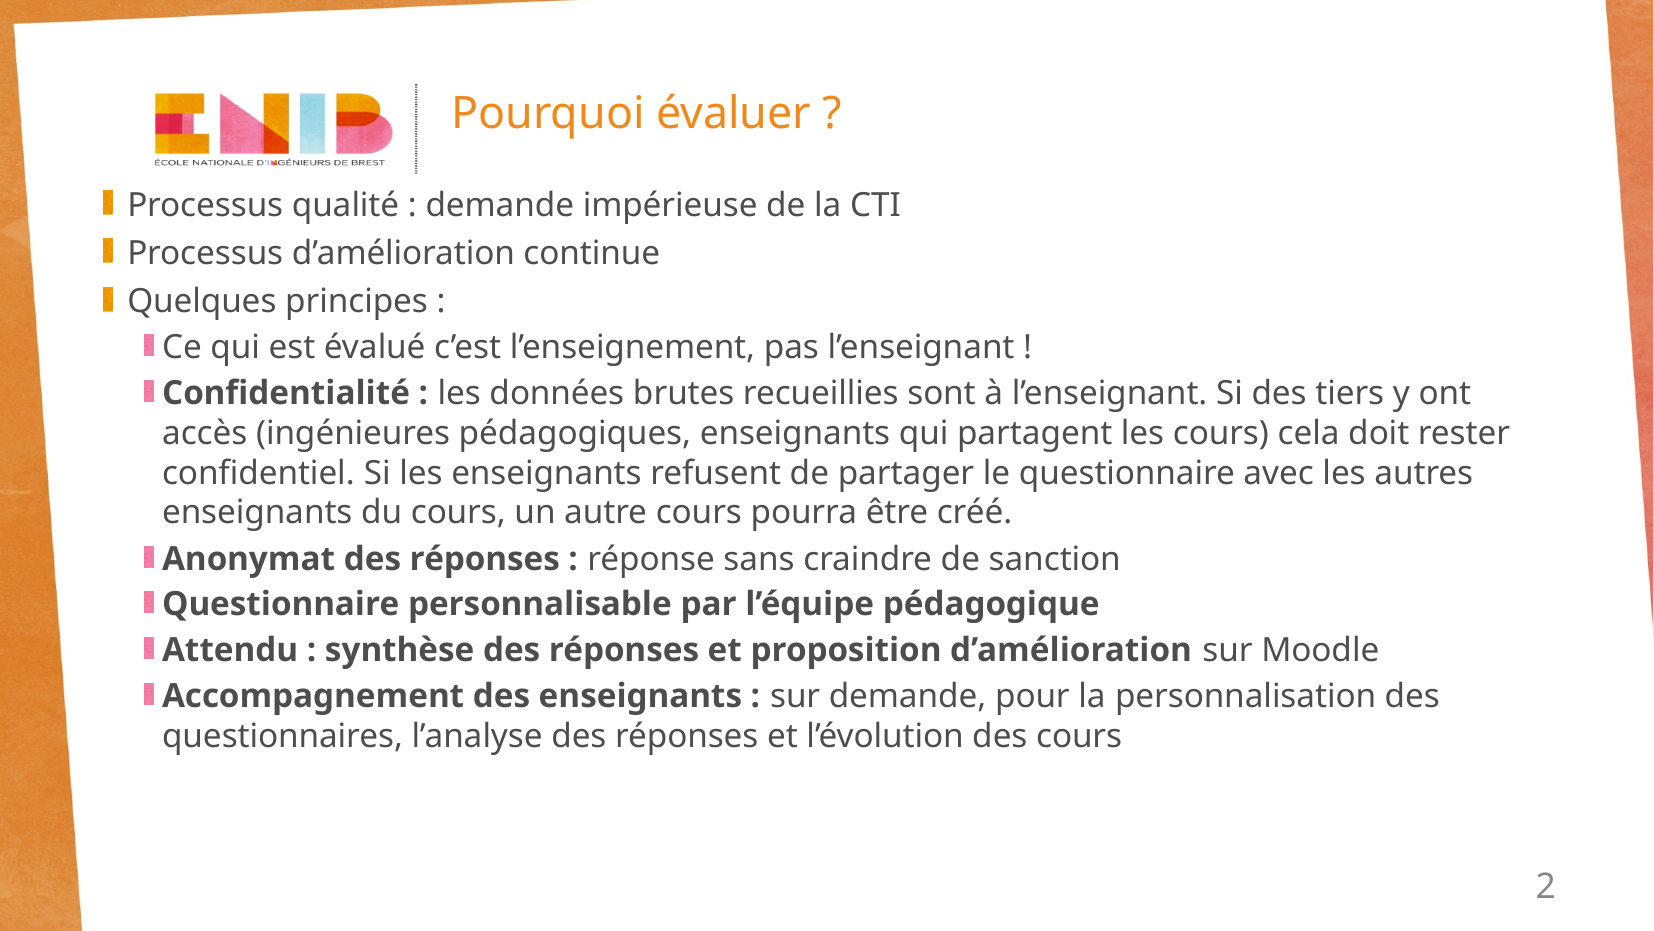

# Pourquoi évaluer ?
 Processus qualité : demande impérieuse de la CTI
 Processus d’amélioration continue
 Quelques principes :
Ce qui est évalué c’est l’enseignement, pas l’enseignant !
Confidentialité : les données brutes recueillies sont à l’enseignant. Si des tiers y ont accès (ingénieures pédagogiques, enseignants qui partagent les cours) cela doit rester confidentiel. Si les enseignants refusent de partager le questionnaire avec les autres enseignants du cours, un autre cours pourra être créé.
Anonymat des réponses : réponse sans craindre de sanction
Questionnaire personnalisable par l’équipe pédagogique
Attendu : synthèse des réponses et proposition d’amélioration sur Moodle
Accompagnement des enseignants : sur demande, pour la personnalisation des questionnaires, l’analyse des réponses et l’évolution des cours